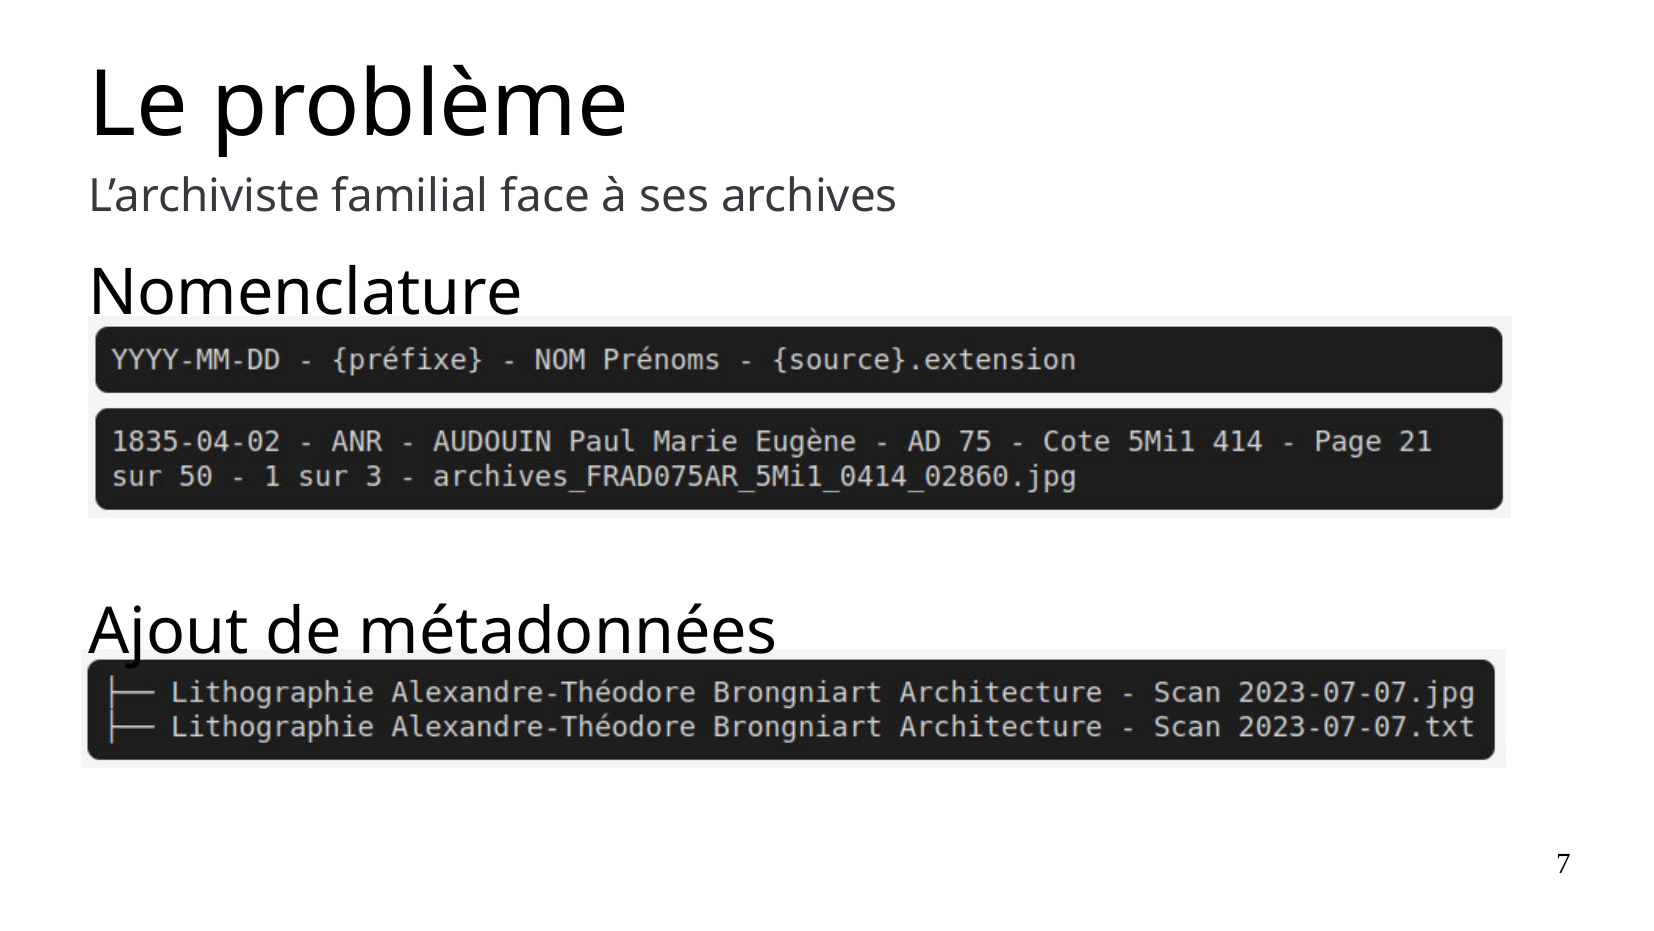

# Le problème L’archiviste familial face à ses archives
Nomenclature
Ajout de métadonnées
7